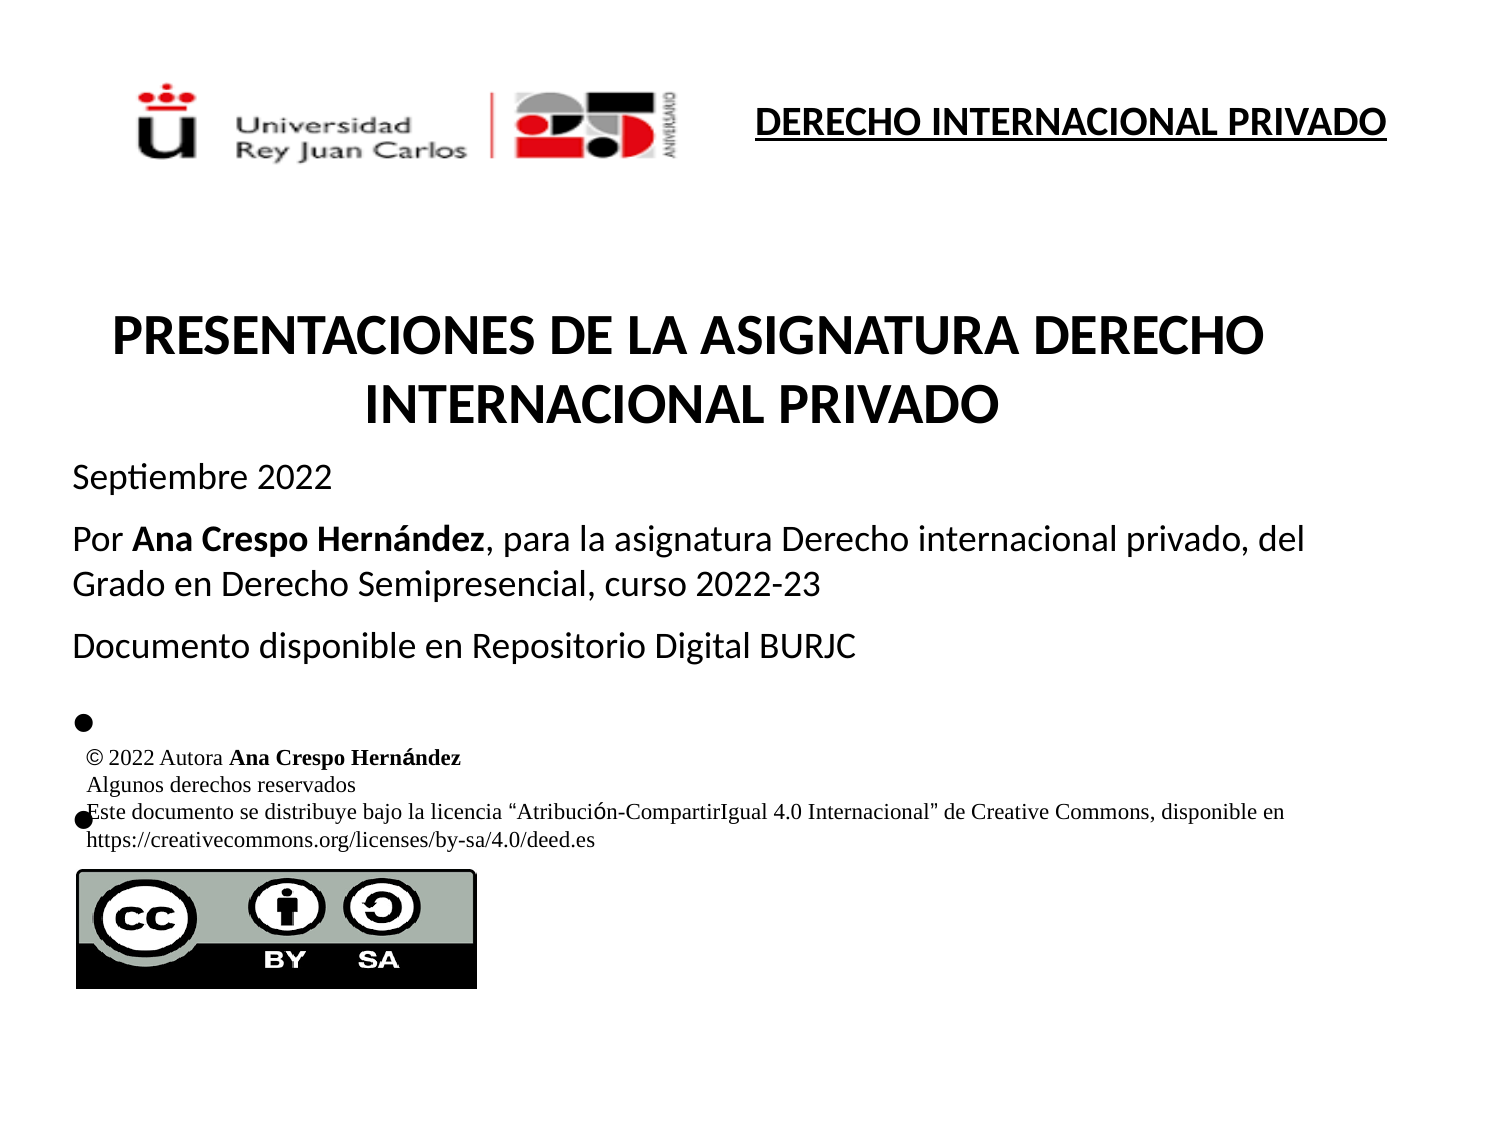

# DERECHO INTERNACIONAL PRIVADO
PRESENTACIONES DE LA ASIGNATURA DERECHO INTERNACIONAL PRIVADO
Septiembre 2022
Por Ana Crespo Hernández, para la asignatura Derecho internacional privado, del Grado en Derecho Semipresencial, curso 2022-23
Documento disponible en Repositorio Digital BURJC
© 2022 Autora Ana Crespo Hernández
Algunos derechos reservados
Este documento se distribuye bajo la licencia “Atribución-CompartirIgual 4.0 Internacional” de Creative Commons, disponible en https://creativecommons.org/licenses/by-sa/4.0/deed.es